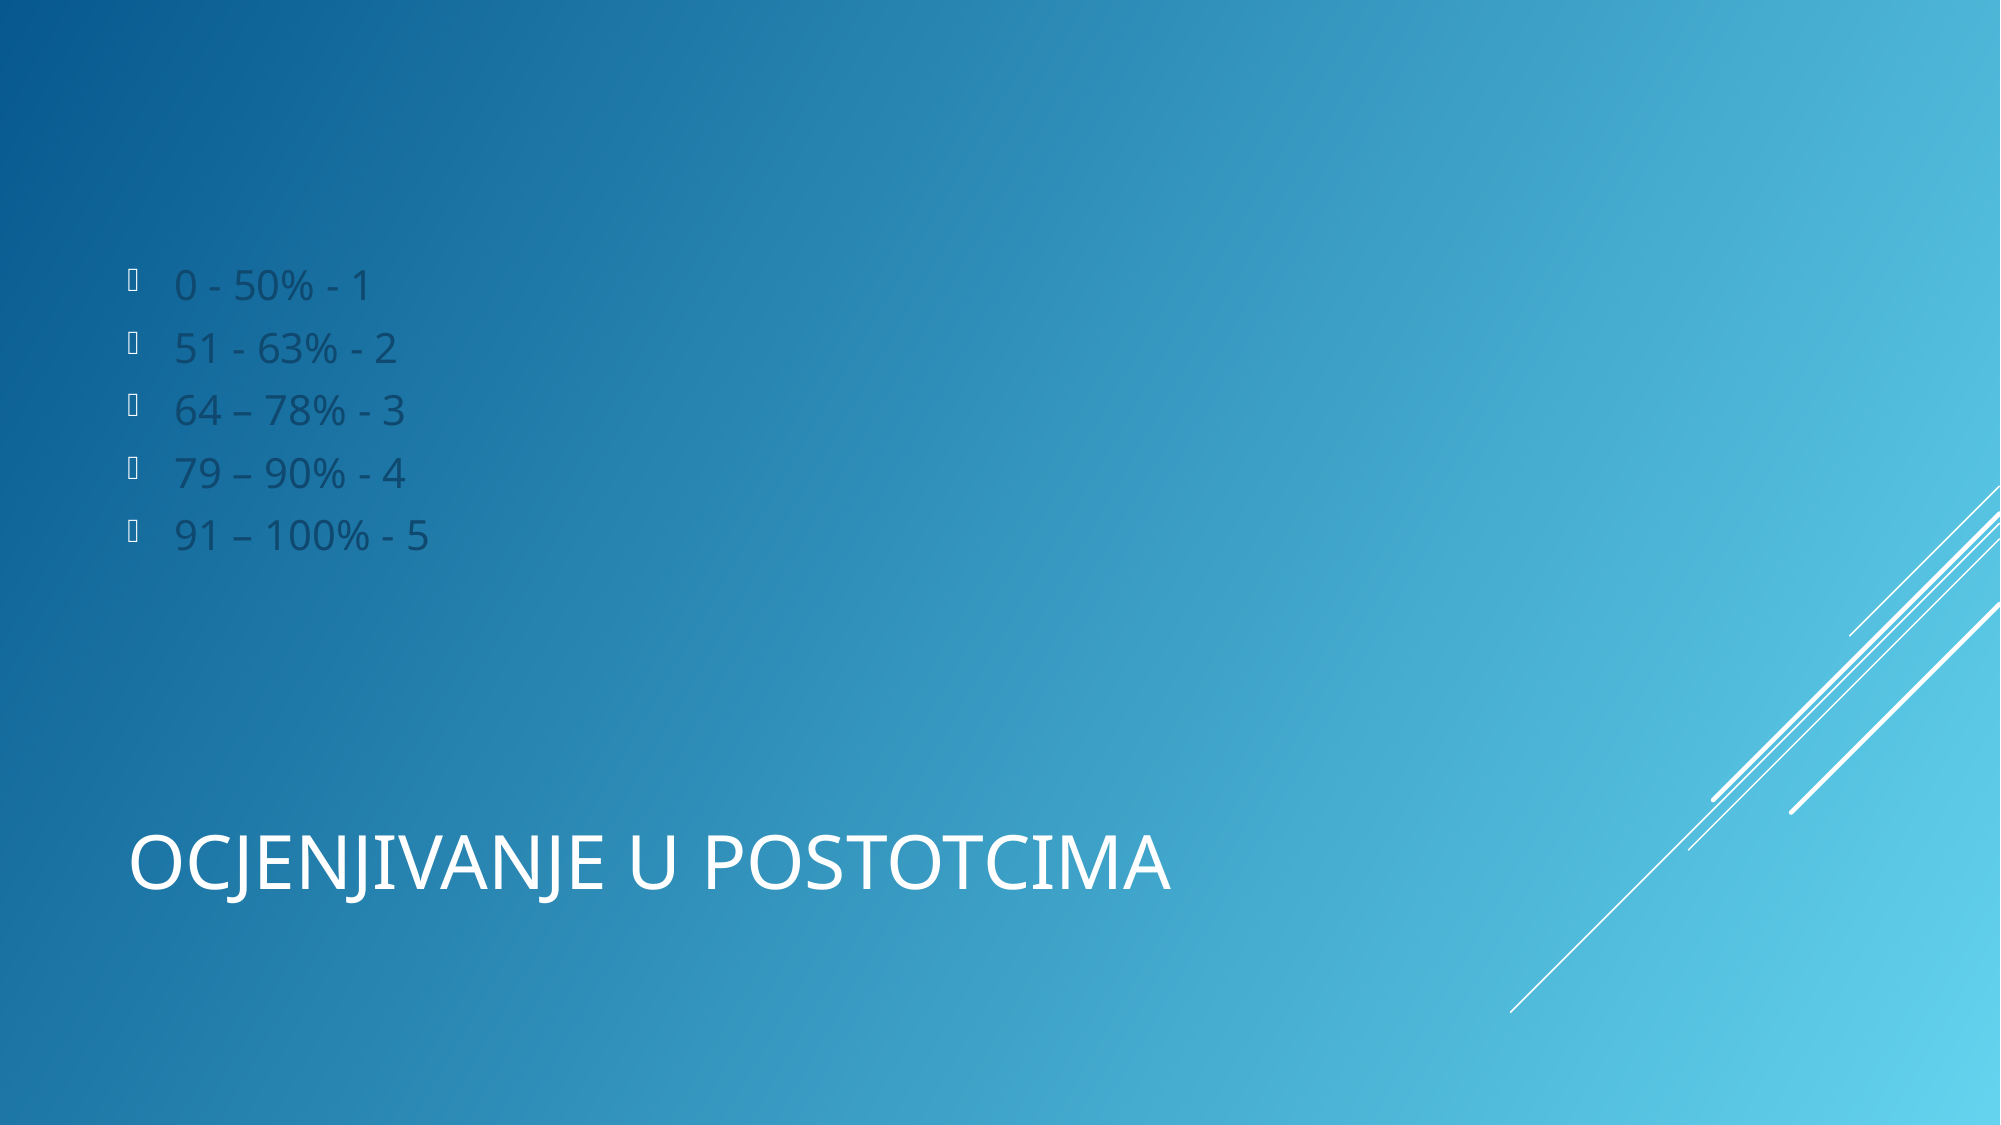

0 - 50% - 1
51 - 63% - 2
64 – 78% - 3
79 – 90% - 4
91 – 100% - 5
# Ocjenjivanje u postotcima